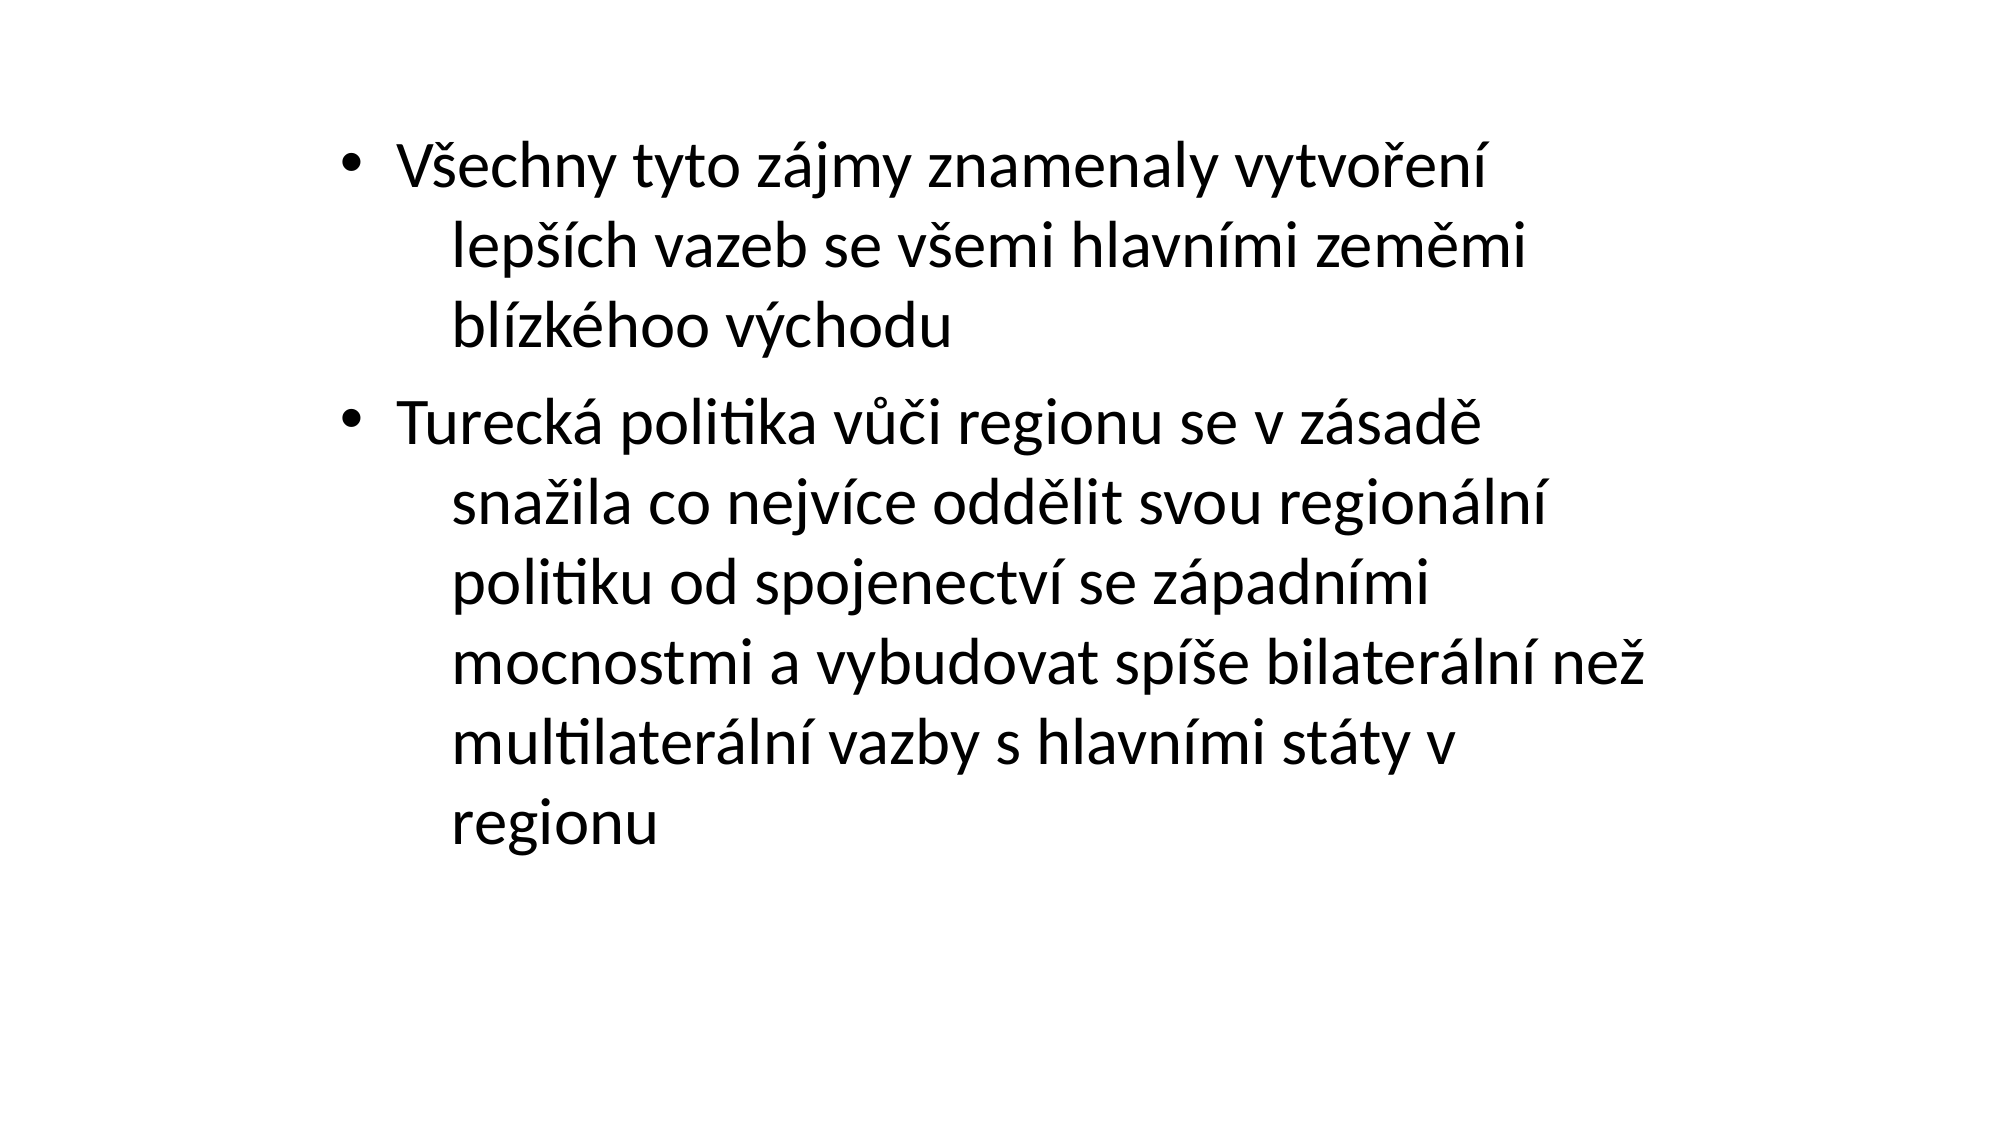

Všechny tyto zájmy znamenaly vytvoření lepších vazeb se všemi hlavními zeměmi blízkéhoo východu
Turecká politika vůči regionu se v zásadě snažila co nejvíce oddělit svou regionální politiku od spojenectví se západními mocnostmi a vybudovat spíše bilaterální než multilaterální vazby s hlavními státy v regionu